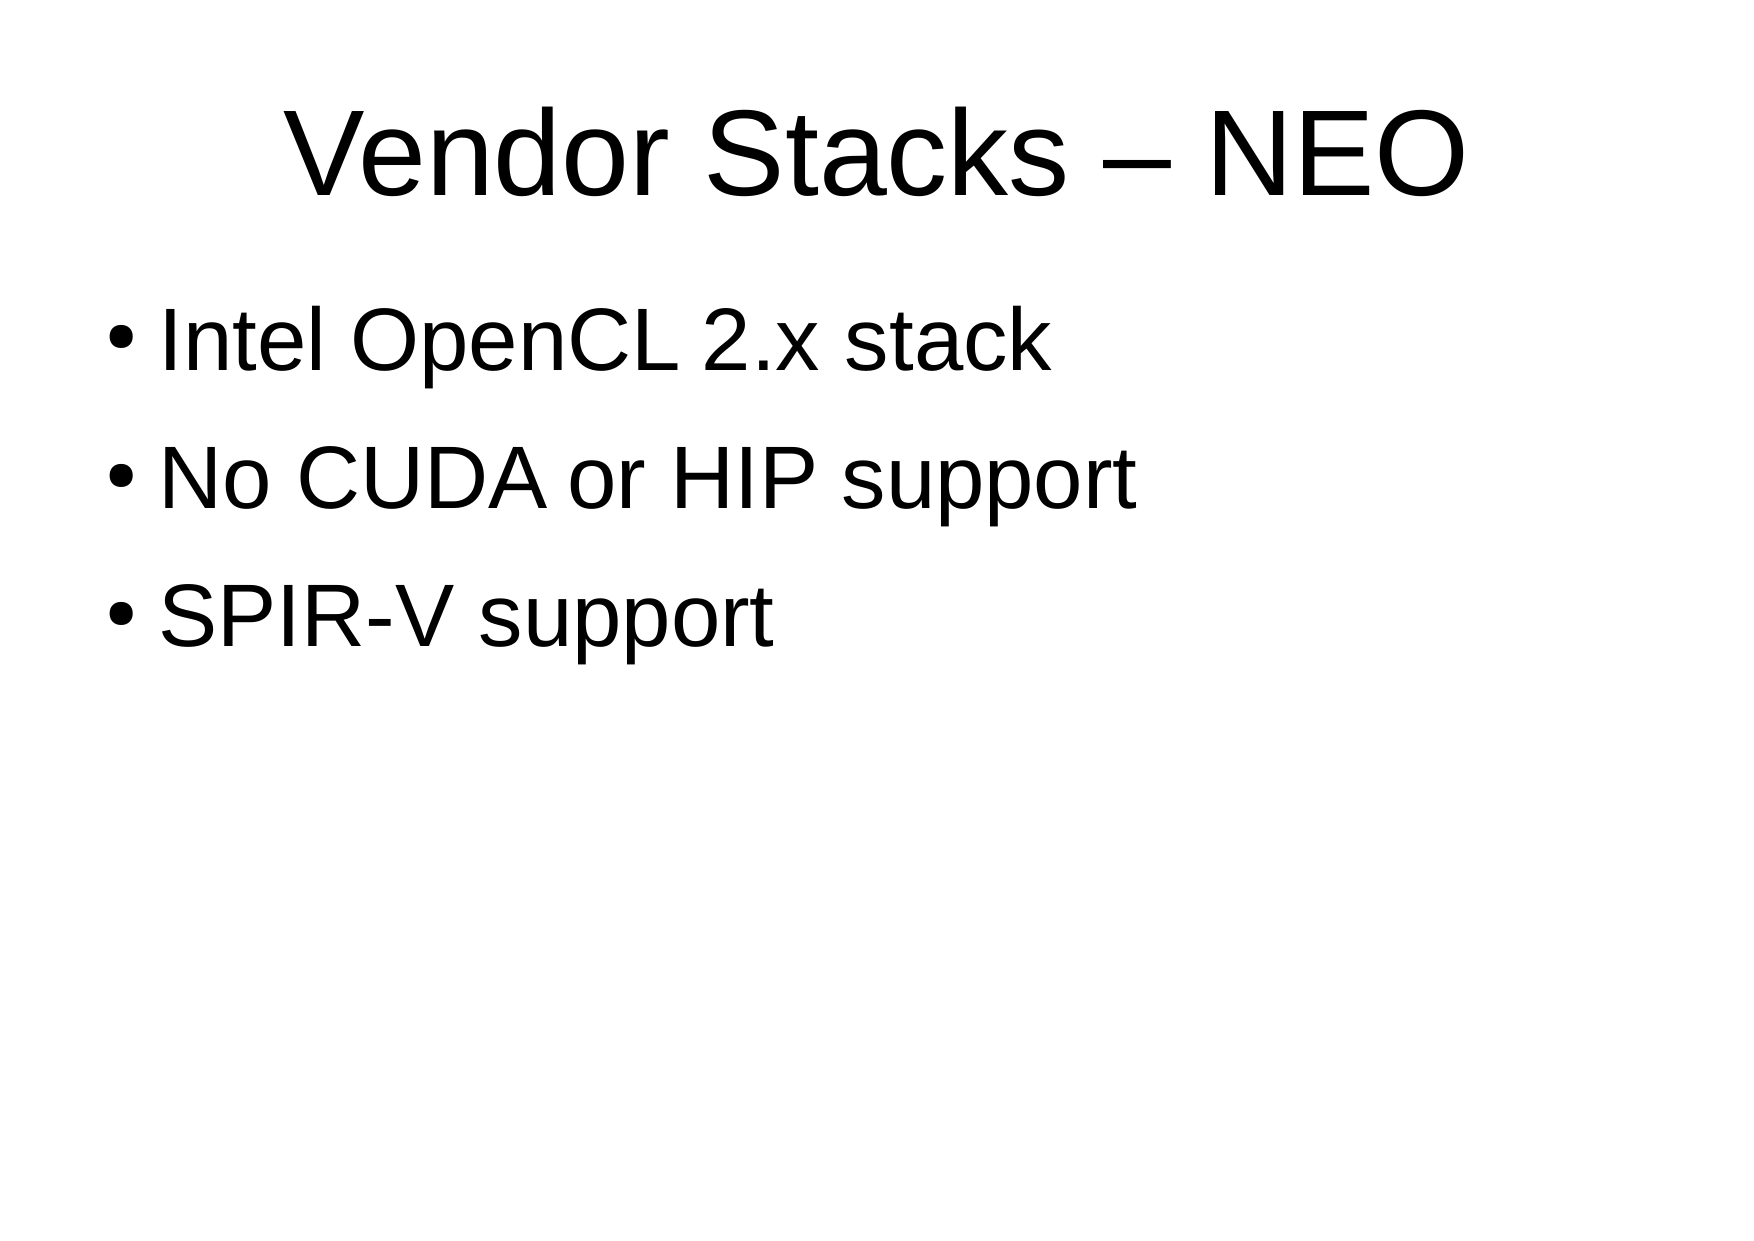

# Vendor Stacks – NEO
Intel OpenCL 2.x stack
No CUDA or HIP support
SPIR-V support